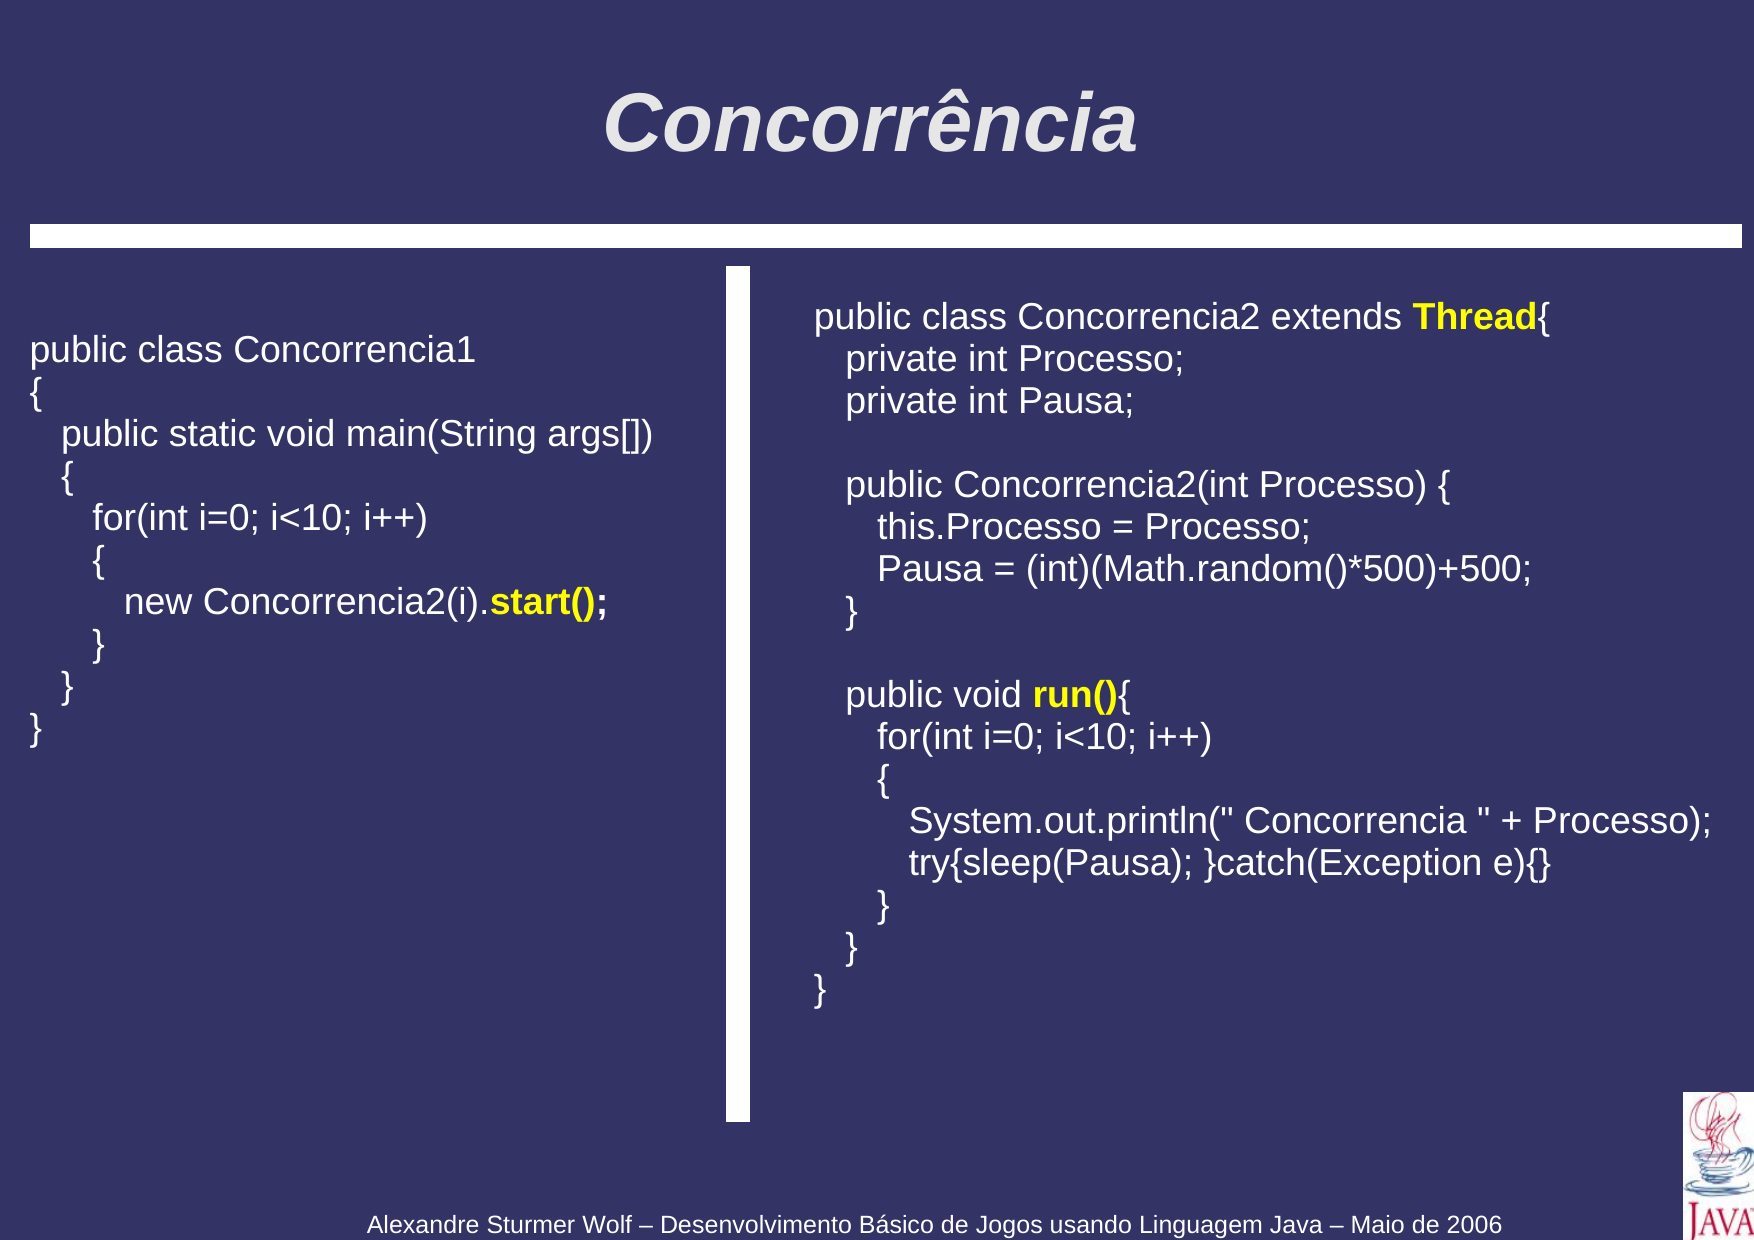

# Concorrência
public class Concorrencia2 extends Thread{
 private int Processo;
 private int Pausa;
 public Concorrencia2(int Processo) {
 this.Processo = Processo;
 Pausa = (int)(Math.random()*500)+500;
 }
 public void run(){
 for(int i=0; i<10; i++)
 {
 System.out.println(" Concorrencia " + Processo);
 try{sleep(Pausa); }catch(Exception e){}
 }
 }
}
public class Concorrencia1
{
 public static void main(String args[])
 {
 for(int i=0; i<10; i++)
 {
 new Concorrencia2(i).start();
 }
 }
}